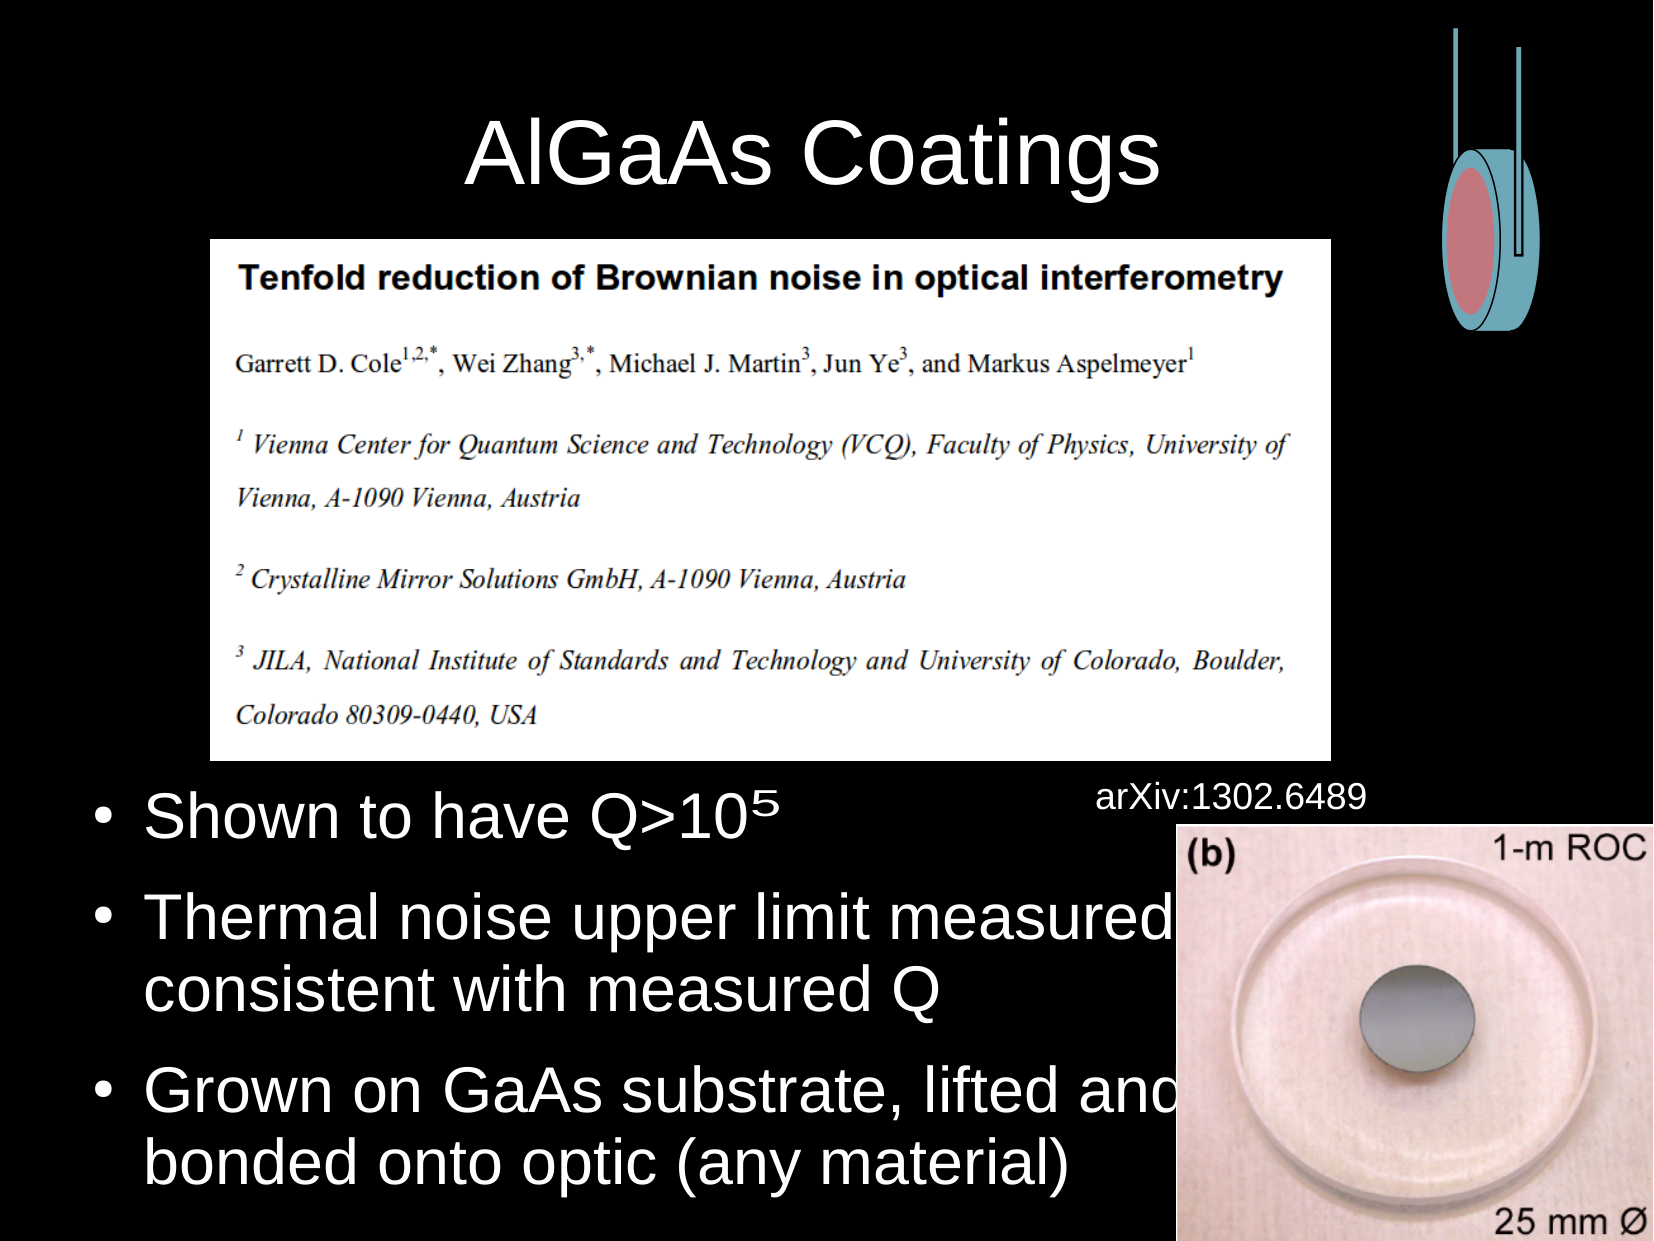

# AlGaAs Coatings
arXiv:1302.6489
Shown to have Q>105
Thermal noise upper limit measured, consistent with measured Q
Grown on GaAs substrate, lifted and bonded onto optic (any material)